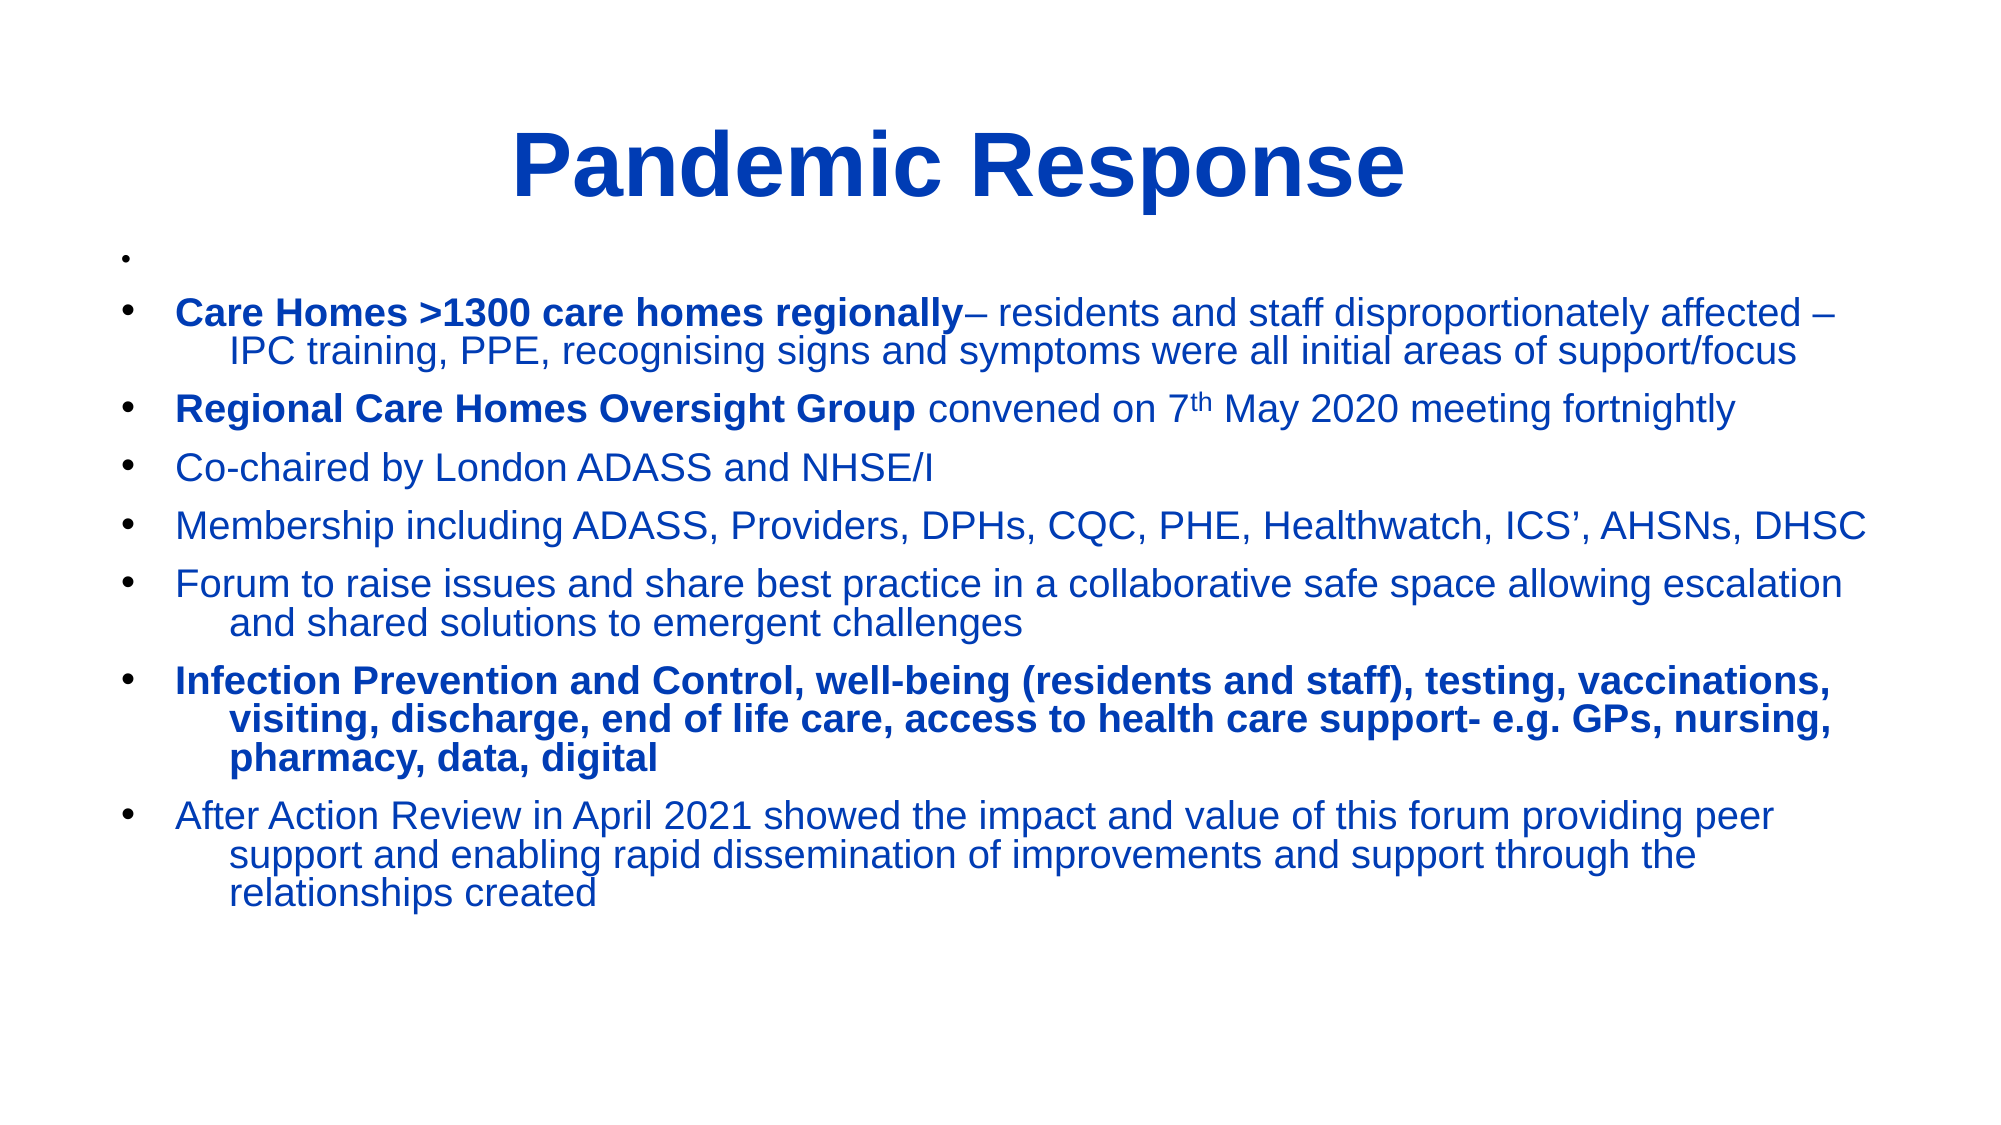

# Pandemic Response
Care Homes >1300 care homes regionally– residents and staff disproportionately affected – IPC training, PPE, recognising signs and symptoms were all initial areas of support/focus
Regional Care Homes Oversight Group convened on 7th May 2020 meeting fortnightly
Co-chaired by London ADASS and NHSE/I
Membership including ADASS, Providers, DPHs, CQC, PHE, Healthwatch, ICS’, AHSNs, DHSC
Forum to raise issues and share best practice in a collaborative safe space allowing escalation and shared solutions to emergent challenges
Infection Prevention and Control, well-being (residents and staff), testing, vaccinations, visiting, discharge, end of life care, access to health care support- e.g. GPs, nursing, pharmacy, data, digital
After Action Review in April 2021 showed the impact and value of this forum providing peer support and enabling rapid dissemination of improvements and support through the relationships created